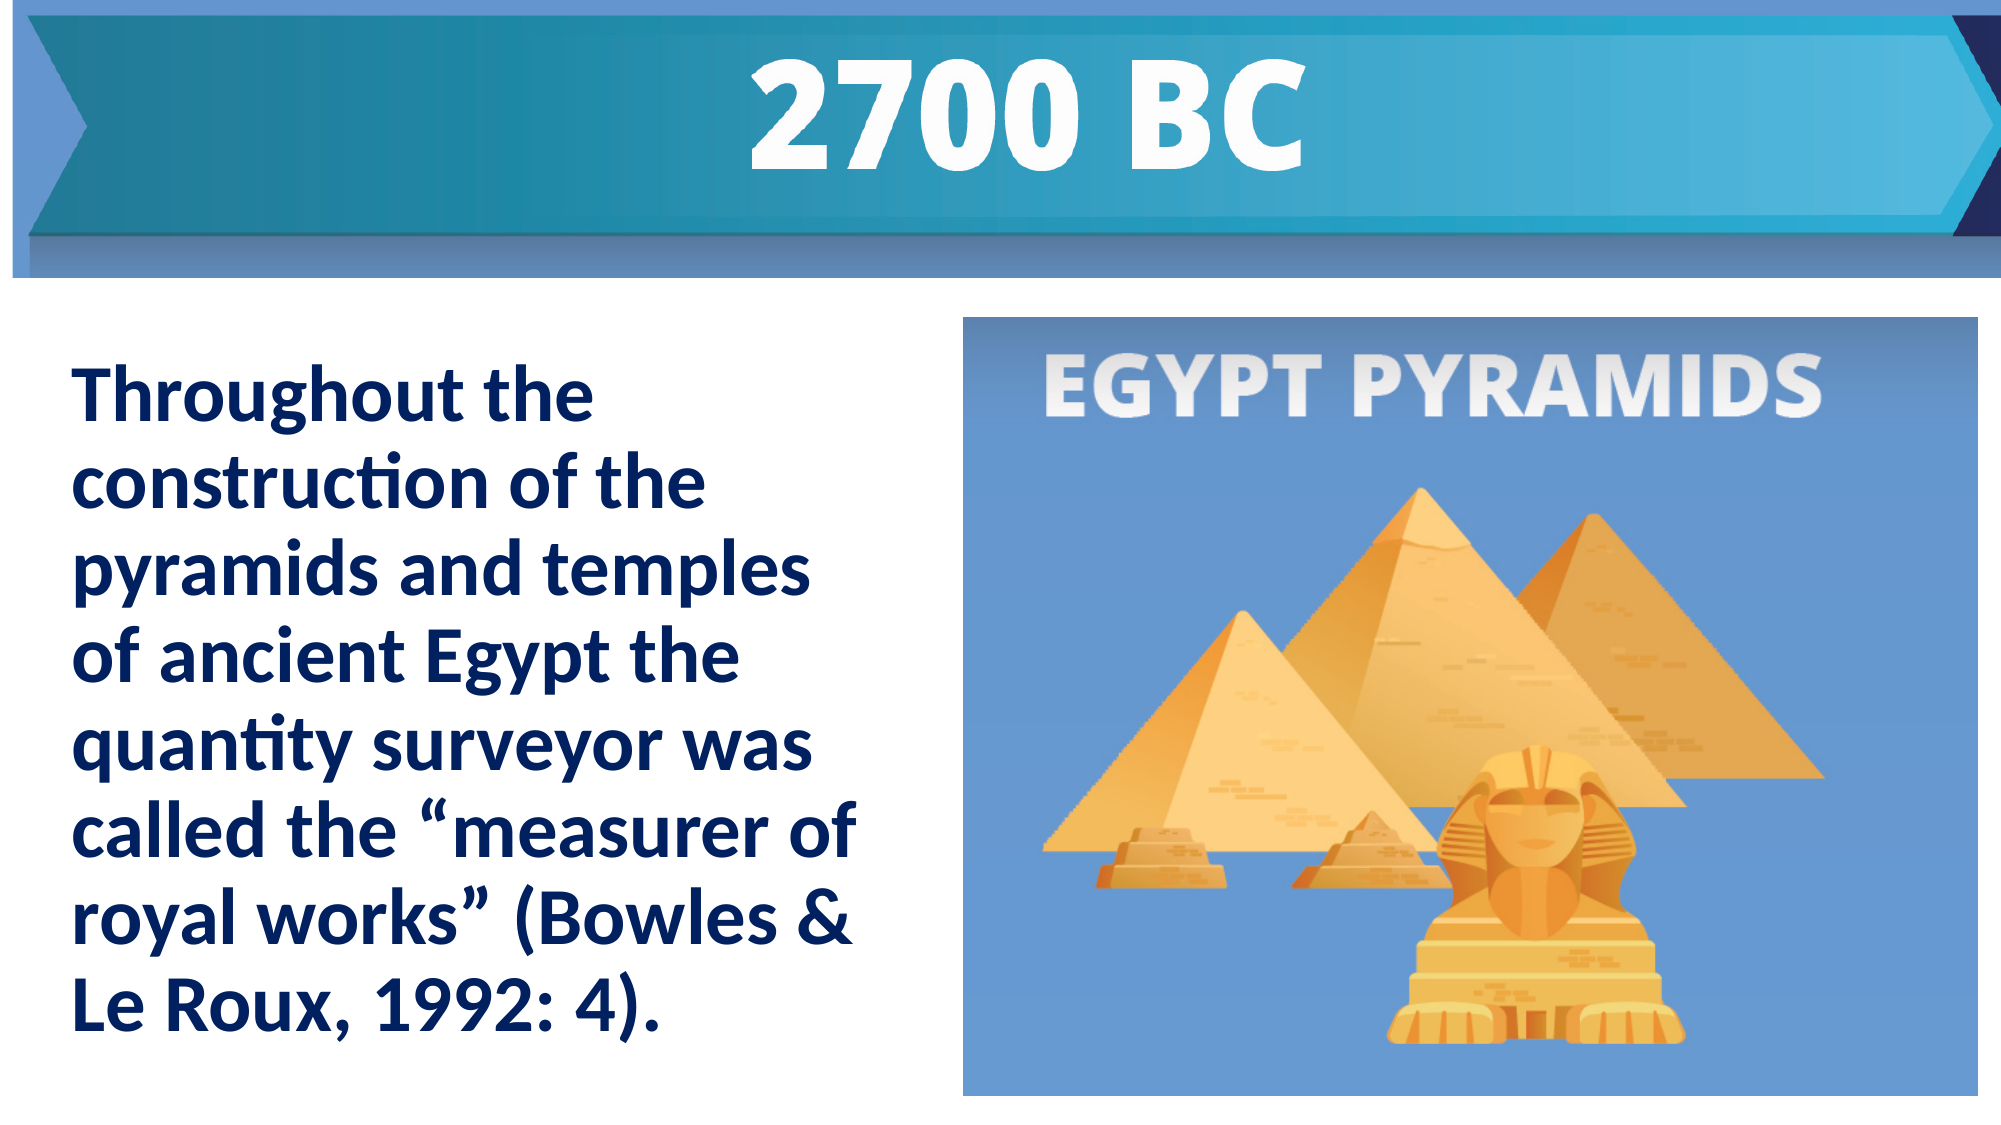

# Throughout the construction of the pyramids and temples of ancient Egypt the quantity surveyor was called the “measurer of royal works” (Bowles & Le Roux, 1992: 4).